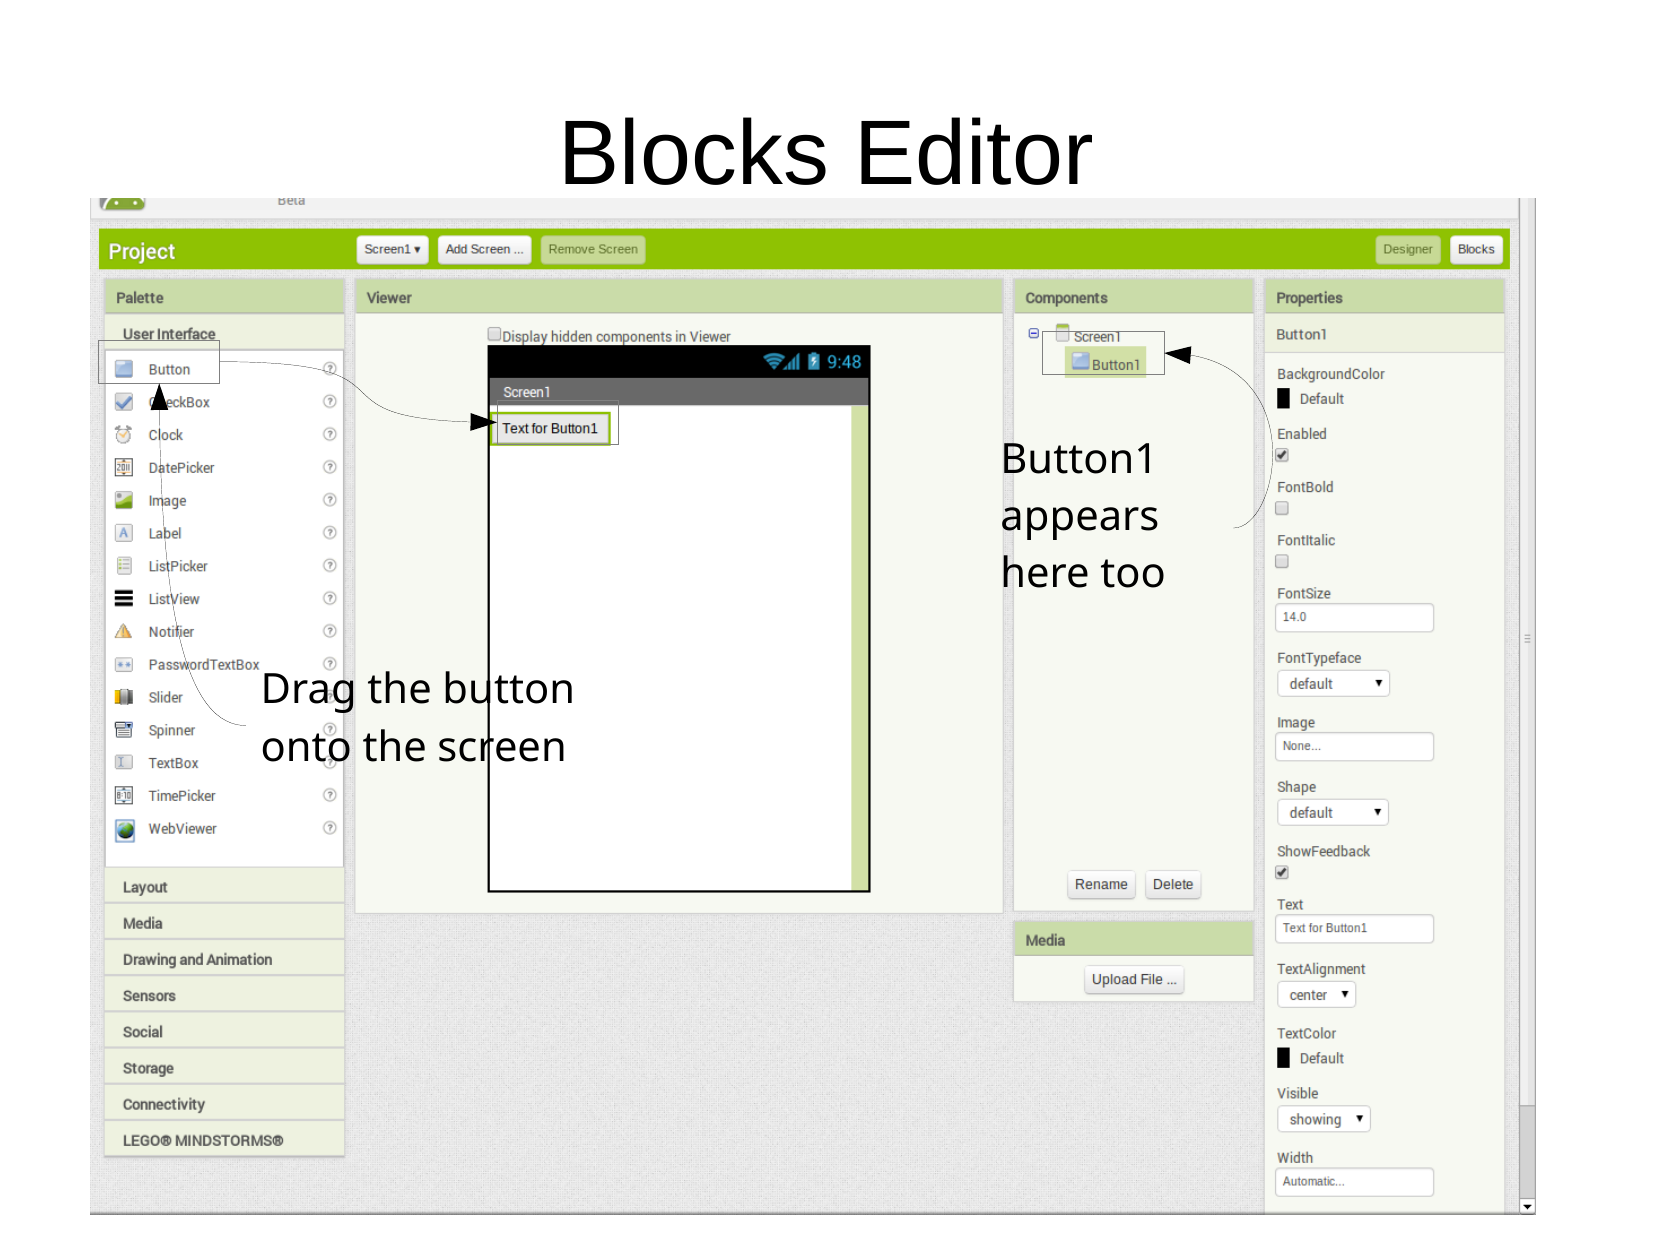

# Blocks Editor
Button1 appears here too
Drag the button onto the screen